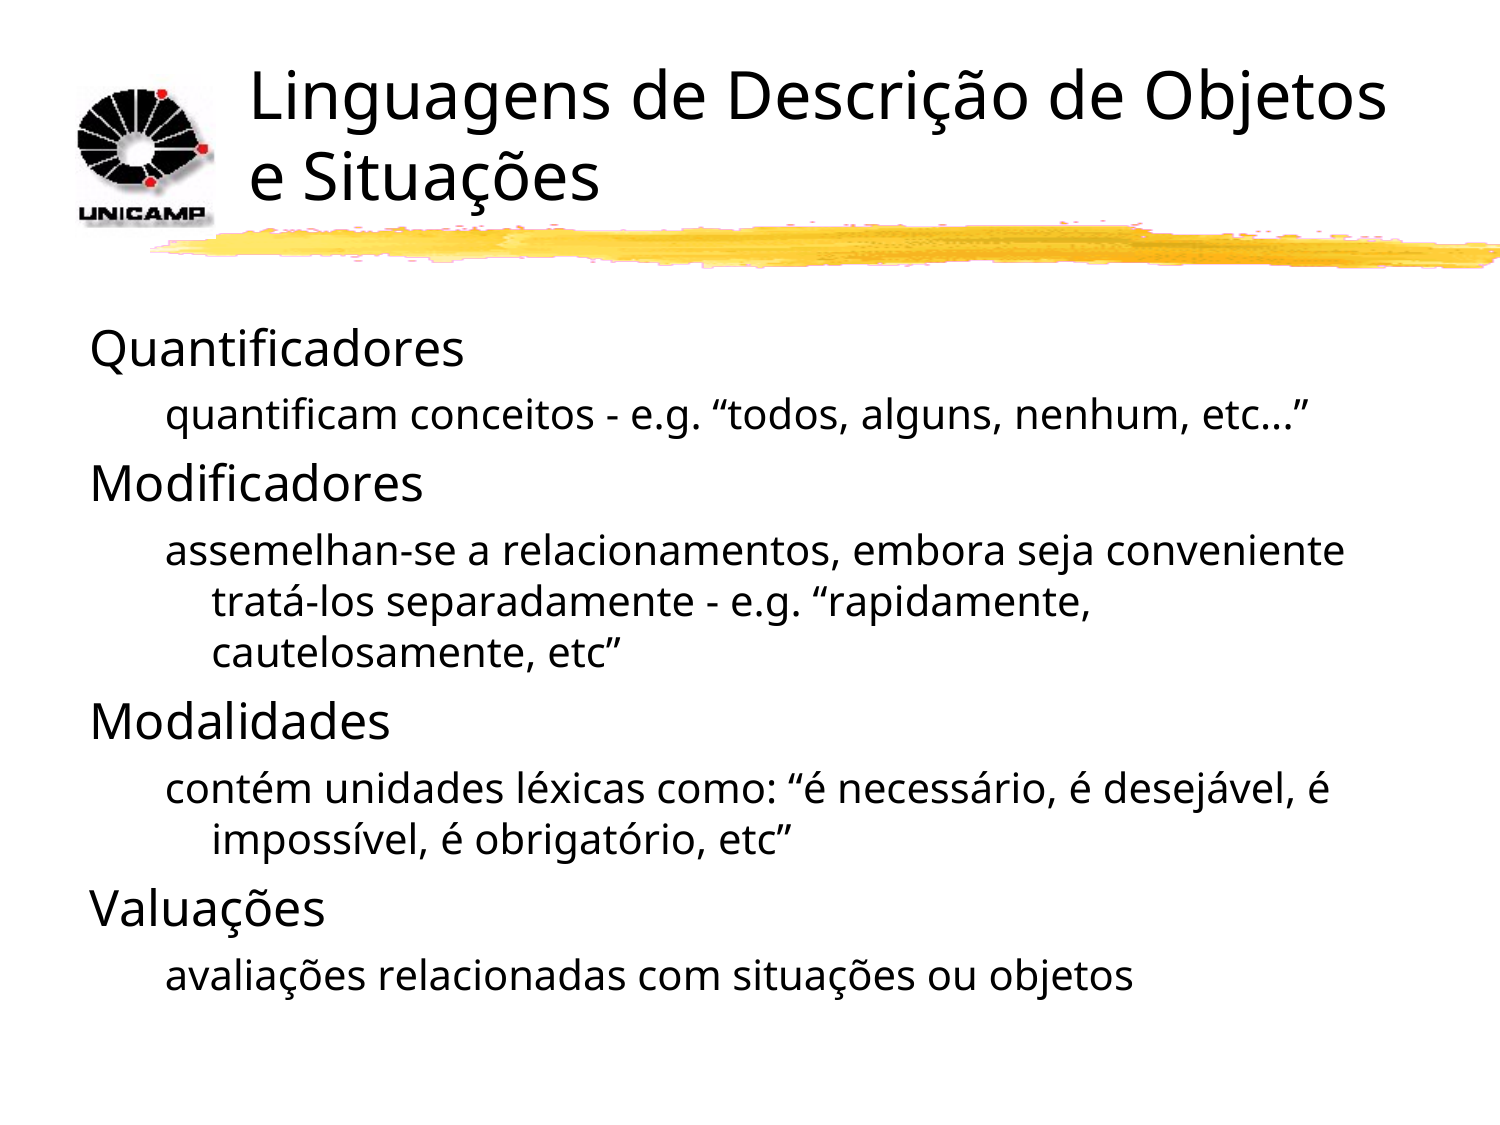

# Linguagens de Descrição de Objetos e Situações
Quantificadores
quantificam conceitos - e.g. “todos, alguns, nenhum, etc...”
Modificadores
assemelhan-se a relacionamentos, embora seja conveniente tratá-los separadamente - e.g. “rapidamente, cautelosamente, etc”
Modalidades
contém unidades léxicas como: “é necessário, é desejável, é impossível, é obrigatório, etc”
Valuações
avaliações relacionadas com situações ou objetos